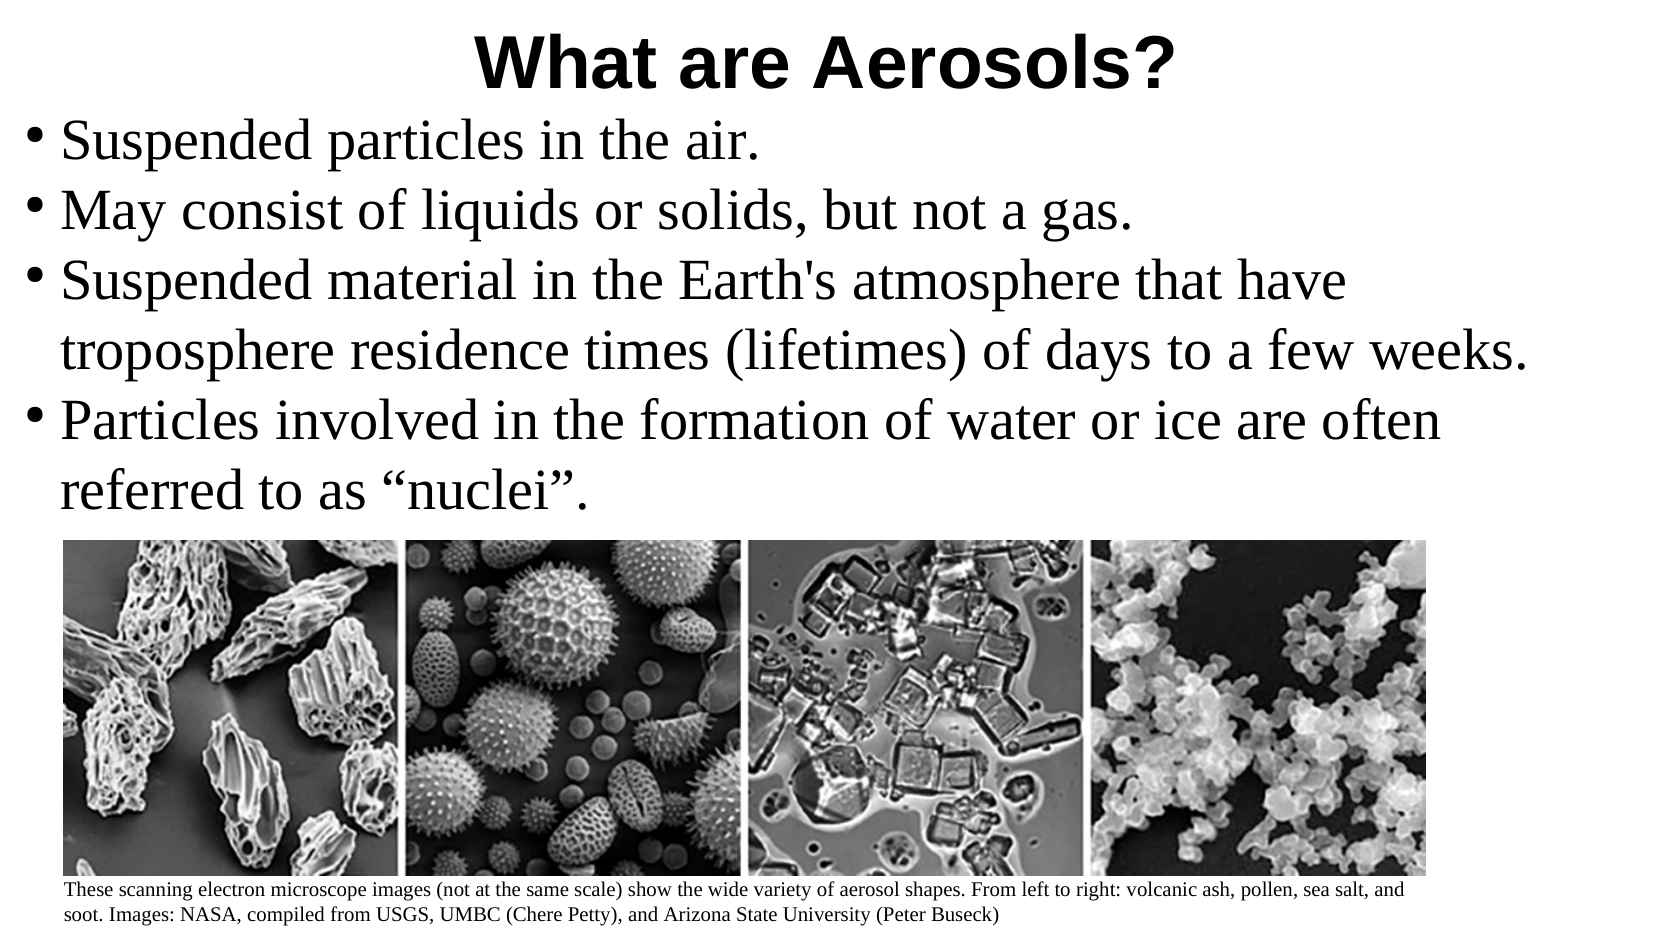

# What are Aerosols?
Suspended particles in the air.
May consist of liquids or solids, but not a gas.
Suspended material in the Earth's atmosphere that have troposphere residence times (lifetimes) of days to a few weeks.
Particles involved in the formation of water or ice are often referred to as “nuclei”.
These scanning electron microscope images (not at the same scale) show the wide variety of aerosol shapes. From left to right: volcanic ash, pollen, sea salt, and soot. Images: NASA, compiled from USGS, UMBC (Chere Petty), and Arizona State University (Peter Buseck)